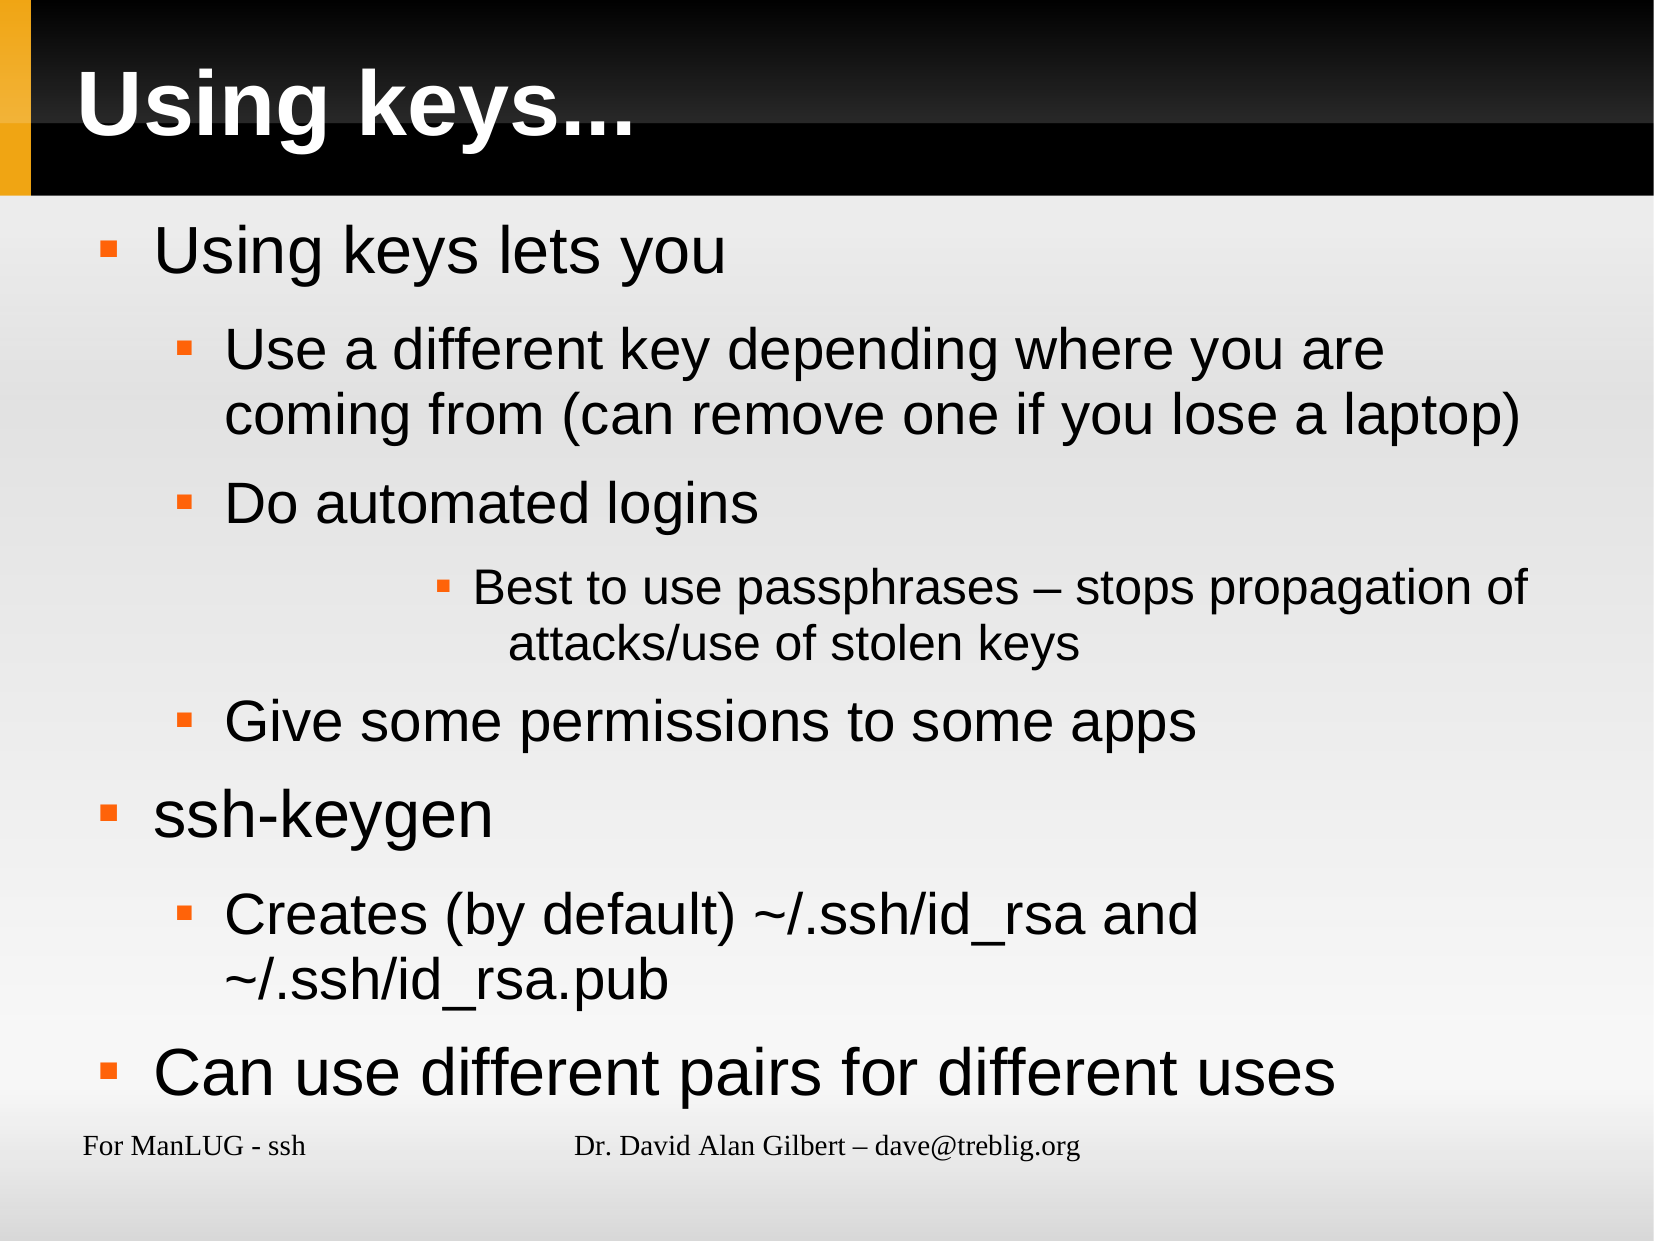

# Using keys...
Using keys lets you
Use a different key depending where you are coming from (can remove one if you lose a laptop)
Do automated logins
Best to use passphrases – stops propagation of attacks/use of stolen keys
Give some permissions to some apps
ssh-keygen
Creates (by default) ~/.ssh/id_rsa and ~/.ssh/id_rsa.pub
Can use different pairs for different uses